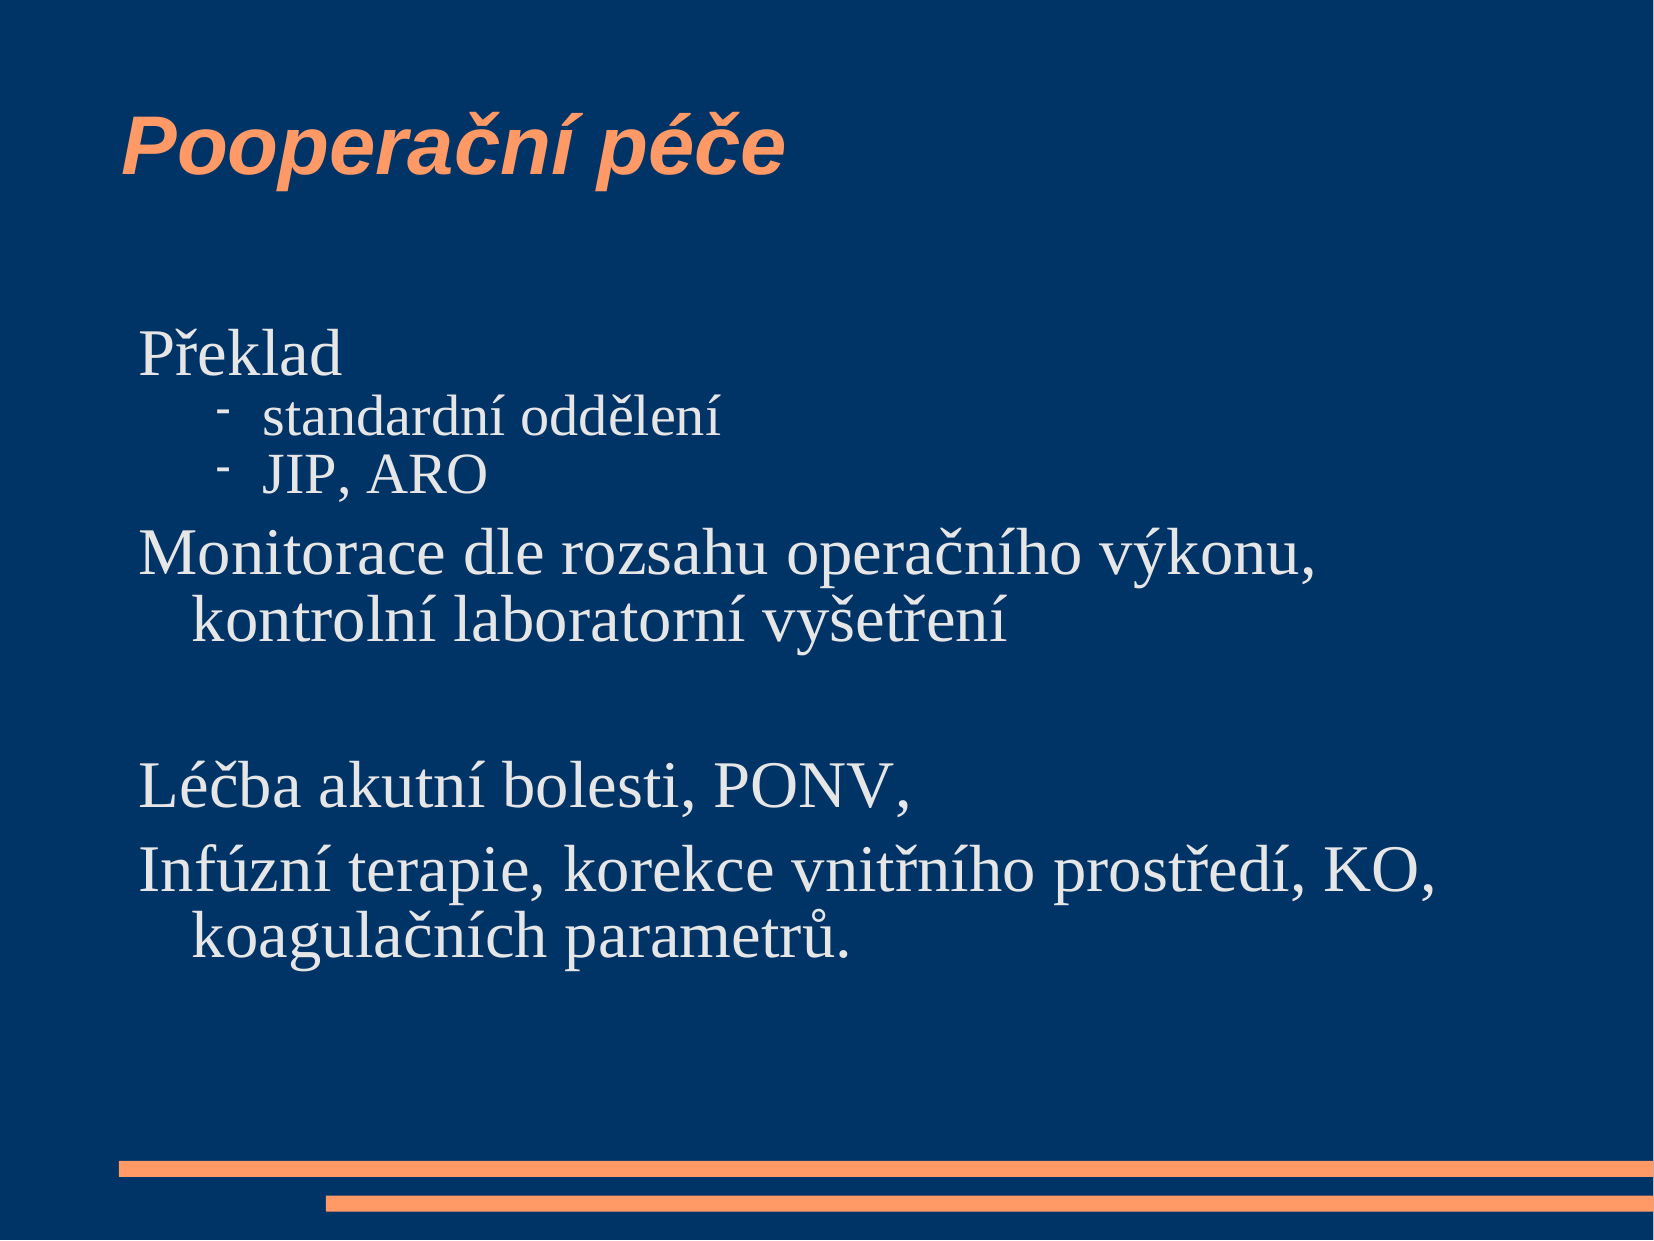

# Pooperační péče
Překlad
standardní oddělení
JIP, ARO
Monitorace dle rozsahu operačního výkonu, kontrolní laboratorní vyšetření
Léčba akutní bolesti, PONV,
Infúzní terapie, korekce vnitřního prostředí, KO, koagulačních parametrů.